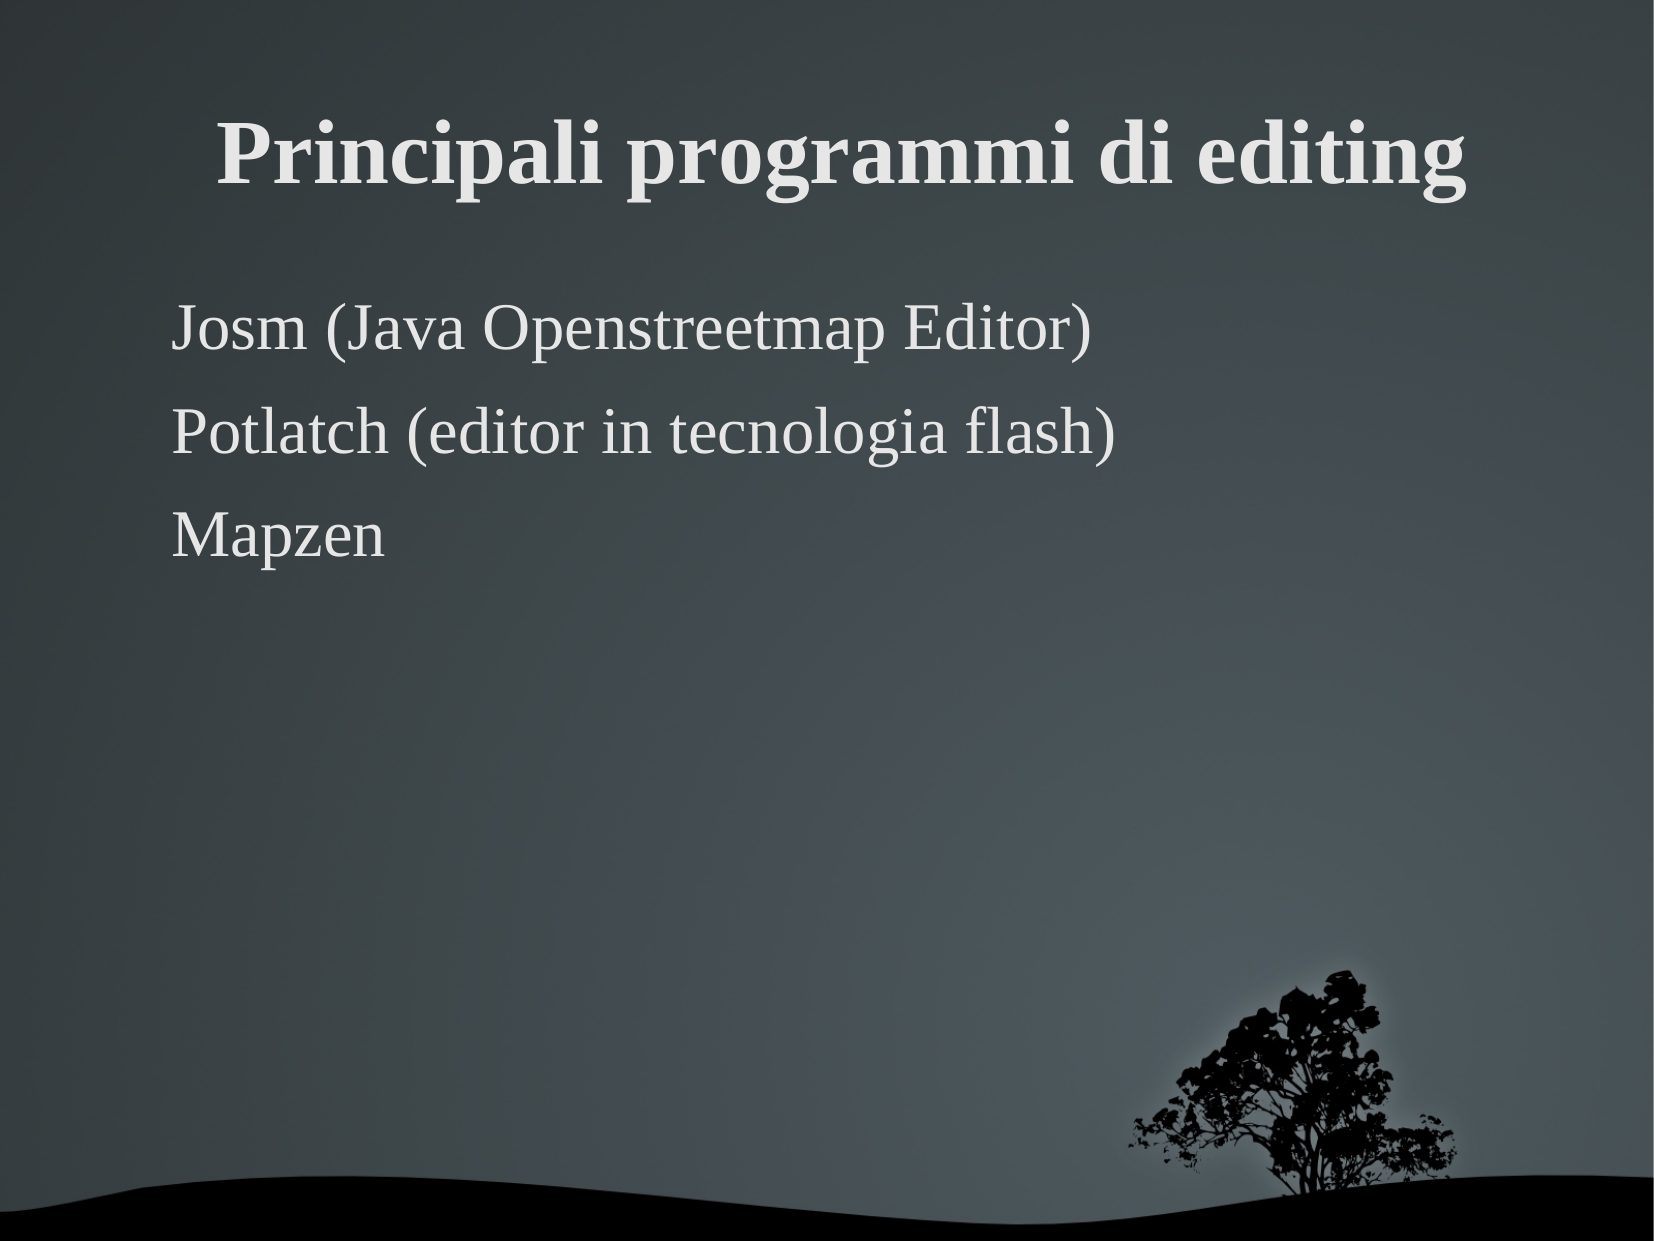

# Principali programmi di editing
Josm (Java Openstreetmap Editor)
Potlatch (editor in tecnologia flash)
Mapzen